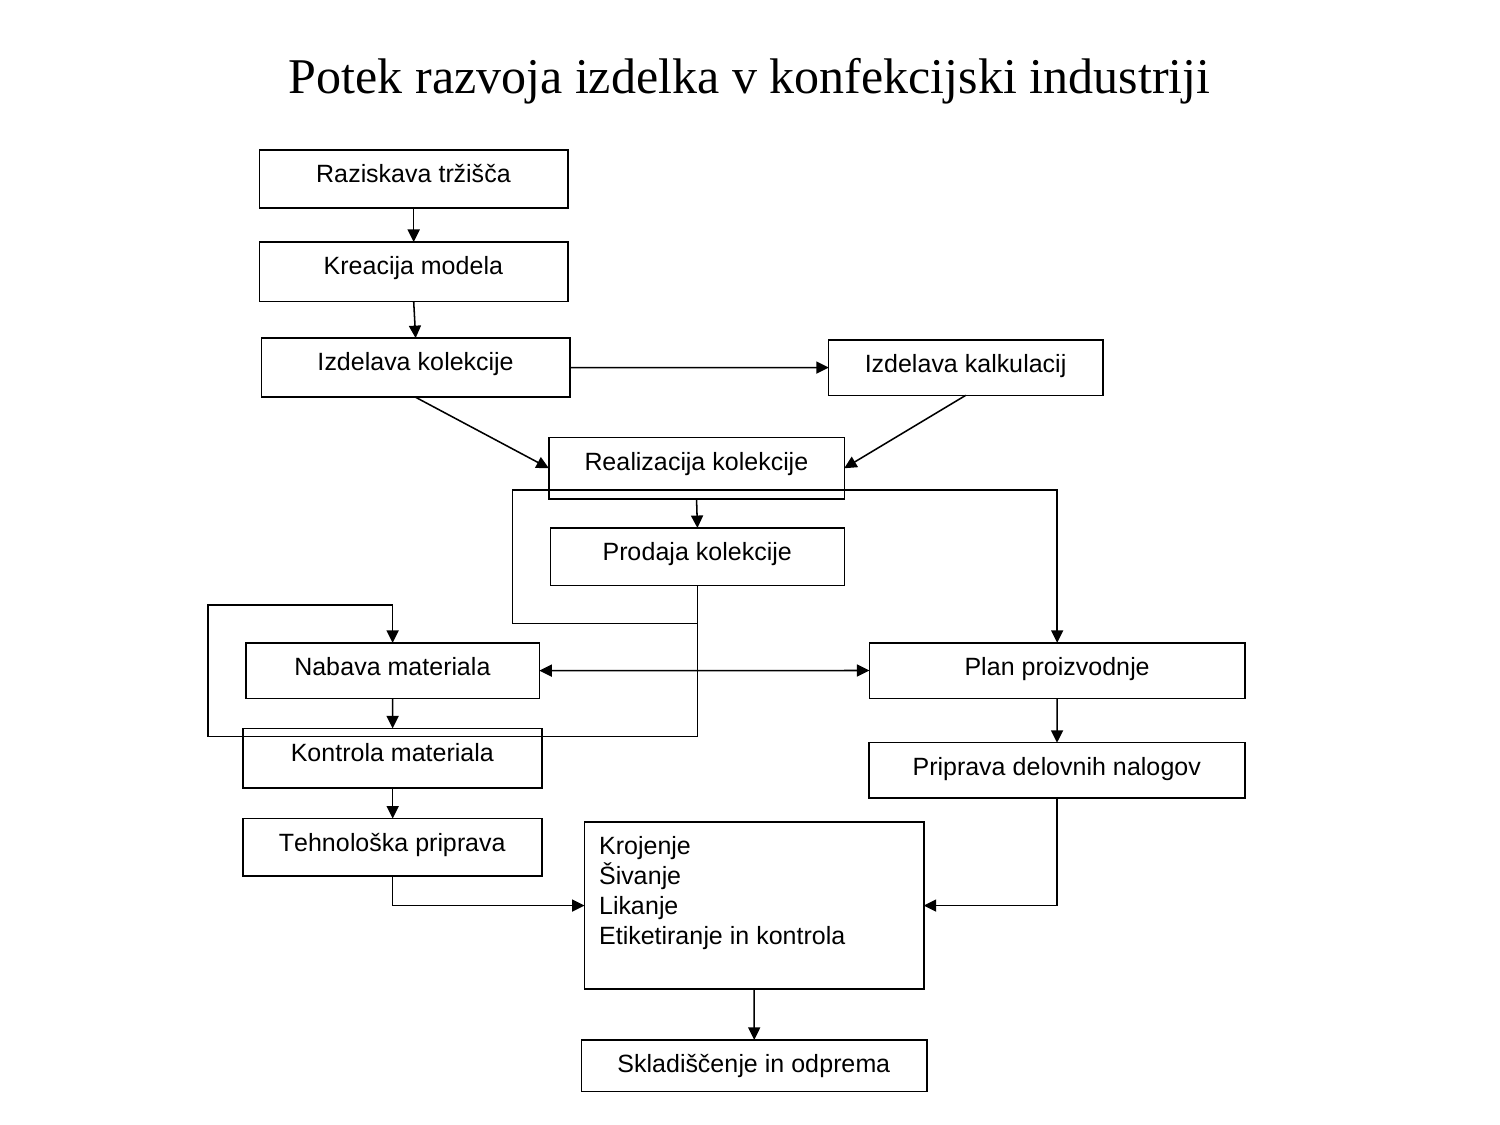

# Potek razvoja izdelka v konfekcijski industriji
Raziskava tržišča
Kreacija modela
Izdelava kolekcije
Izdelava kalkulacij
Realizacija kolekcije
Prodaja kolekcije
Nabava materiala
Plan proizvodnje
Kontrola materiala
Priprava delovnih nalogov
Tehnološka priprava
Krojenje
Šivanje
Likanje
Etiketiranje in kontrola
Skladiščenje in odprema